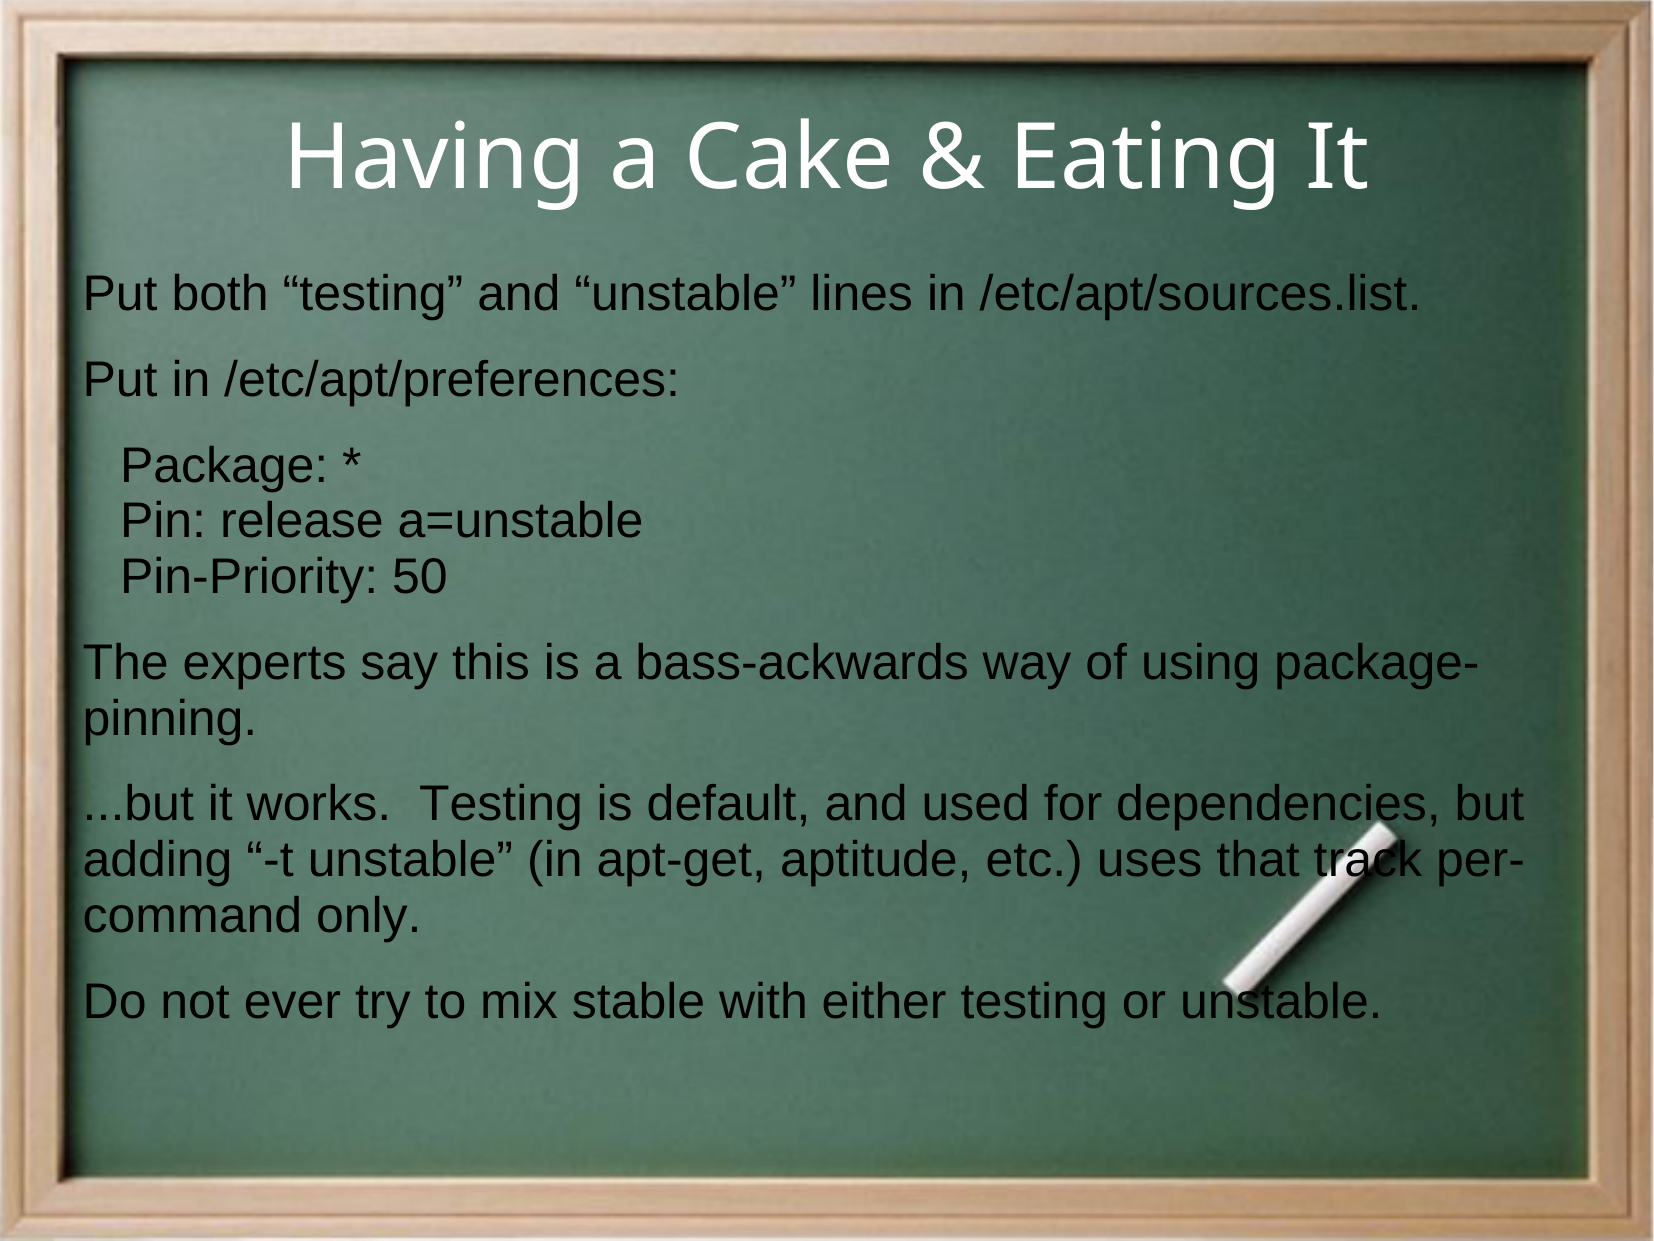

# Having a Cake & Eating It
Put both “testing” and “unstable” lines in /etc/apt/sources.list.
Put in /etc/apt/preferences:
Package: *
Pin: release a=unstable
Pin-Priority: 50
The experts say this is a bass-ackwards way of using package-pinning.
...but it works. Testing is default, and used for dependencies, but adding “-t unstable” (in apt-get, aptitude, etc.) uses that track per-command only.
Do not ever try to mix stable with either testing or unstable.